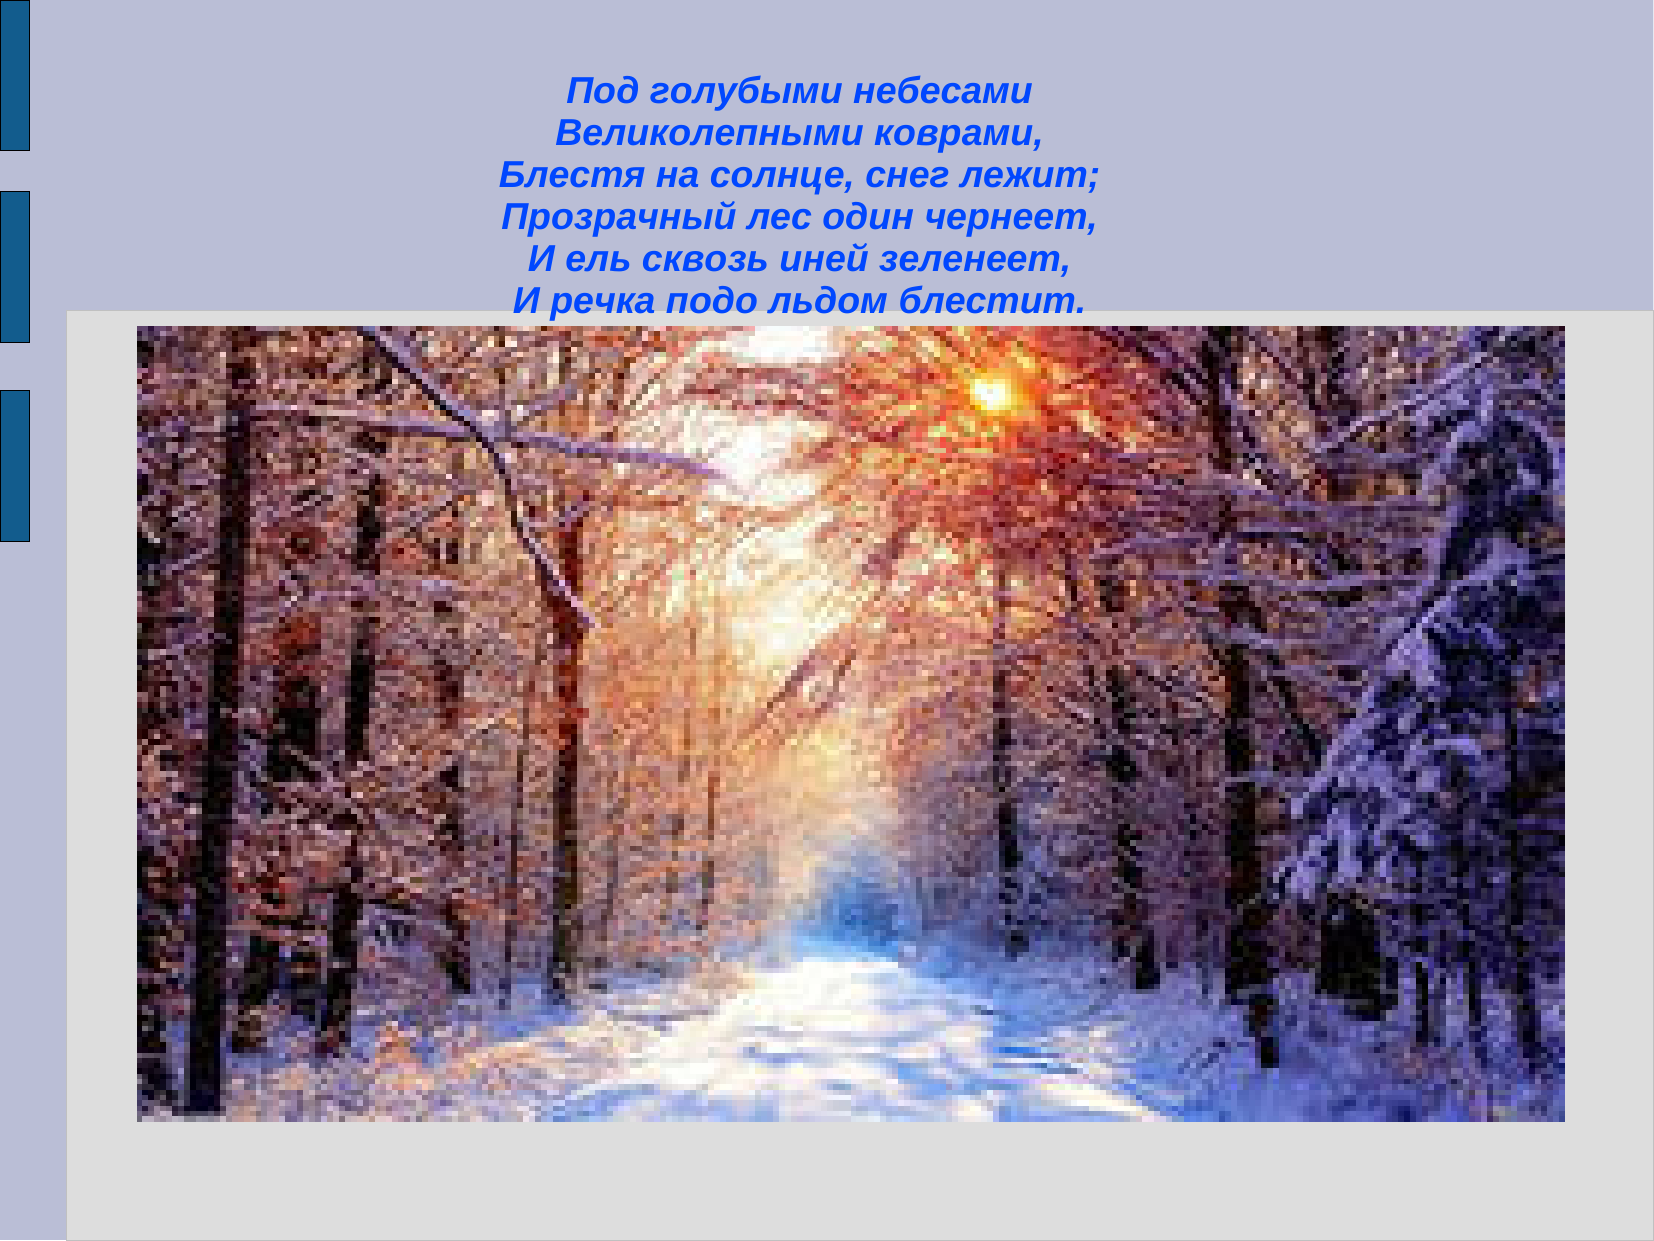

# Под голубыми небесами Великолепными коврами, Блестя на солнце, снег лежит; Прозрачный лес один чернеет, И ель сквозь иней зеленеет, И речка подо льдом блестит.